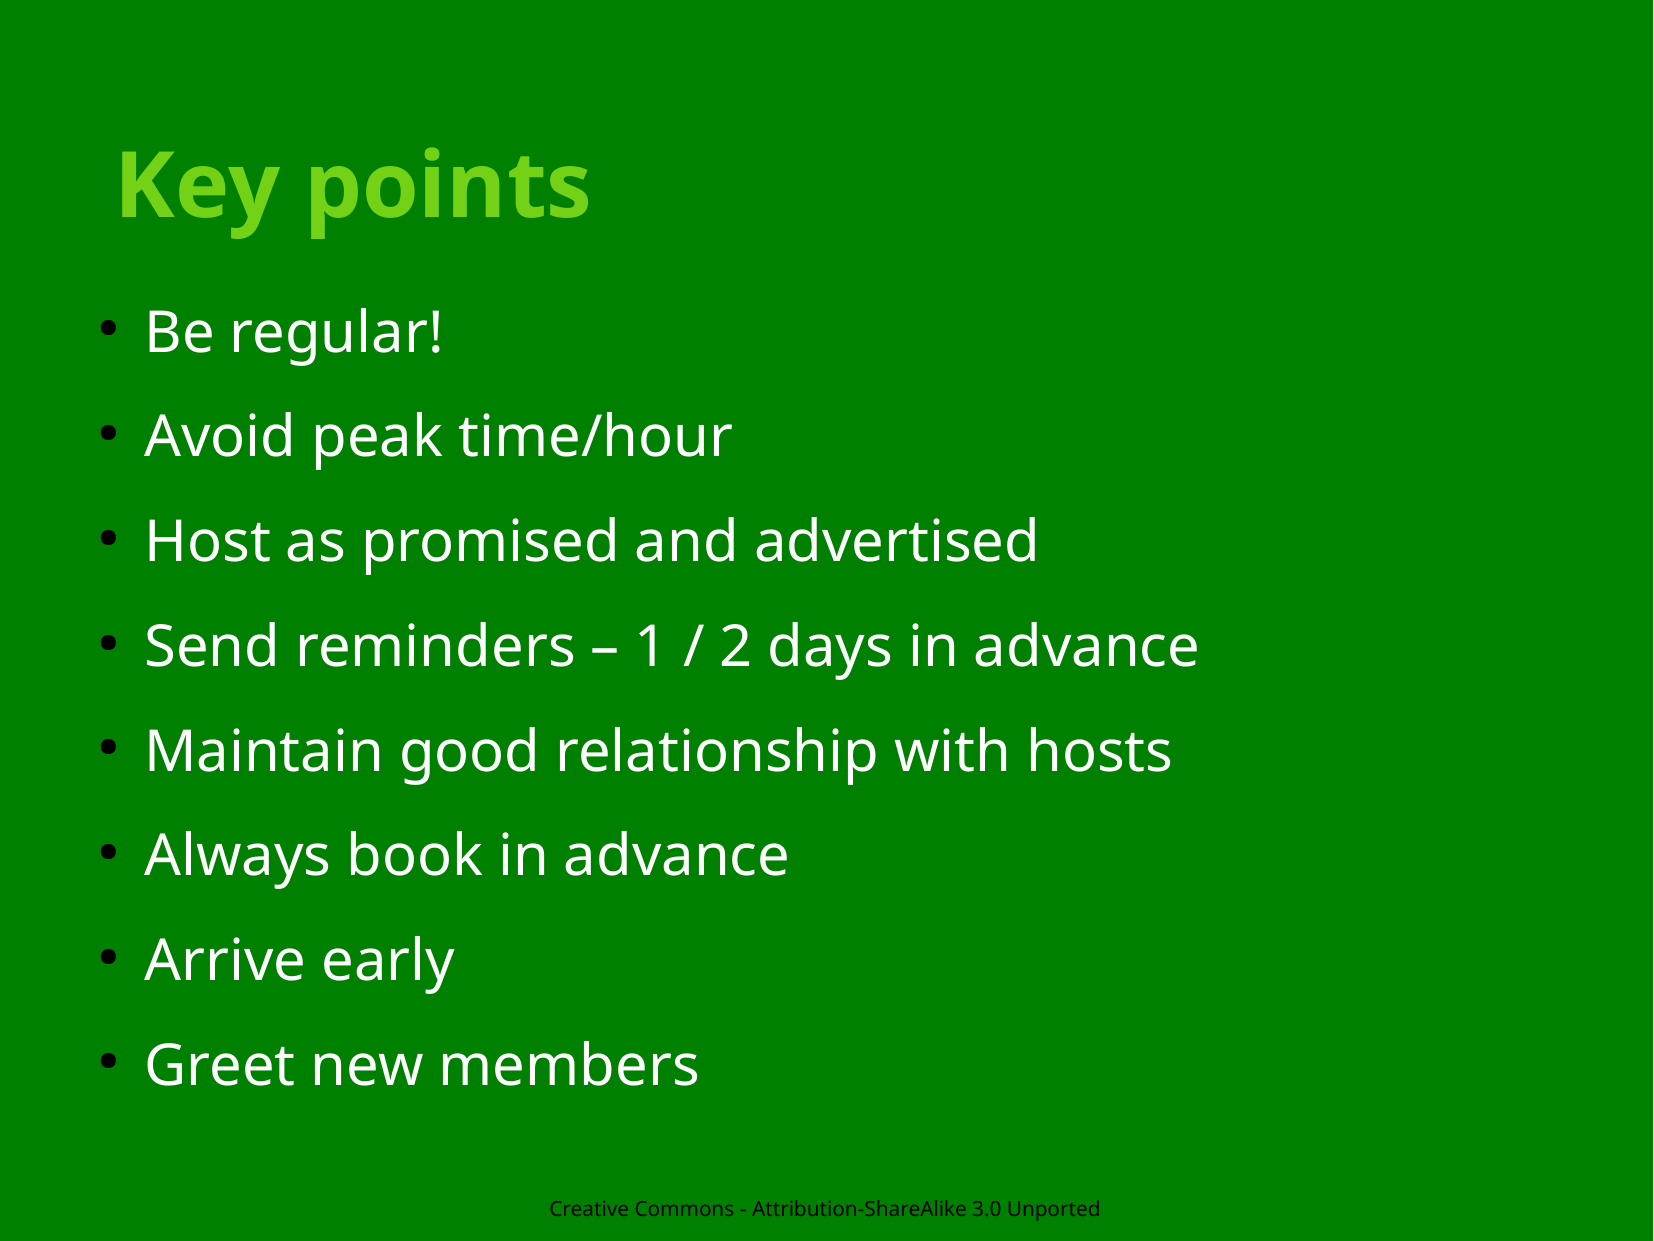

# Key points
Be regular!
Avoid peak time/hour
Host as promised and advertised
Send reminders – 1 / 2 days in advance
Maintain good relationship with hosts
Always book in advance
Arrive early
Greet new members